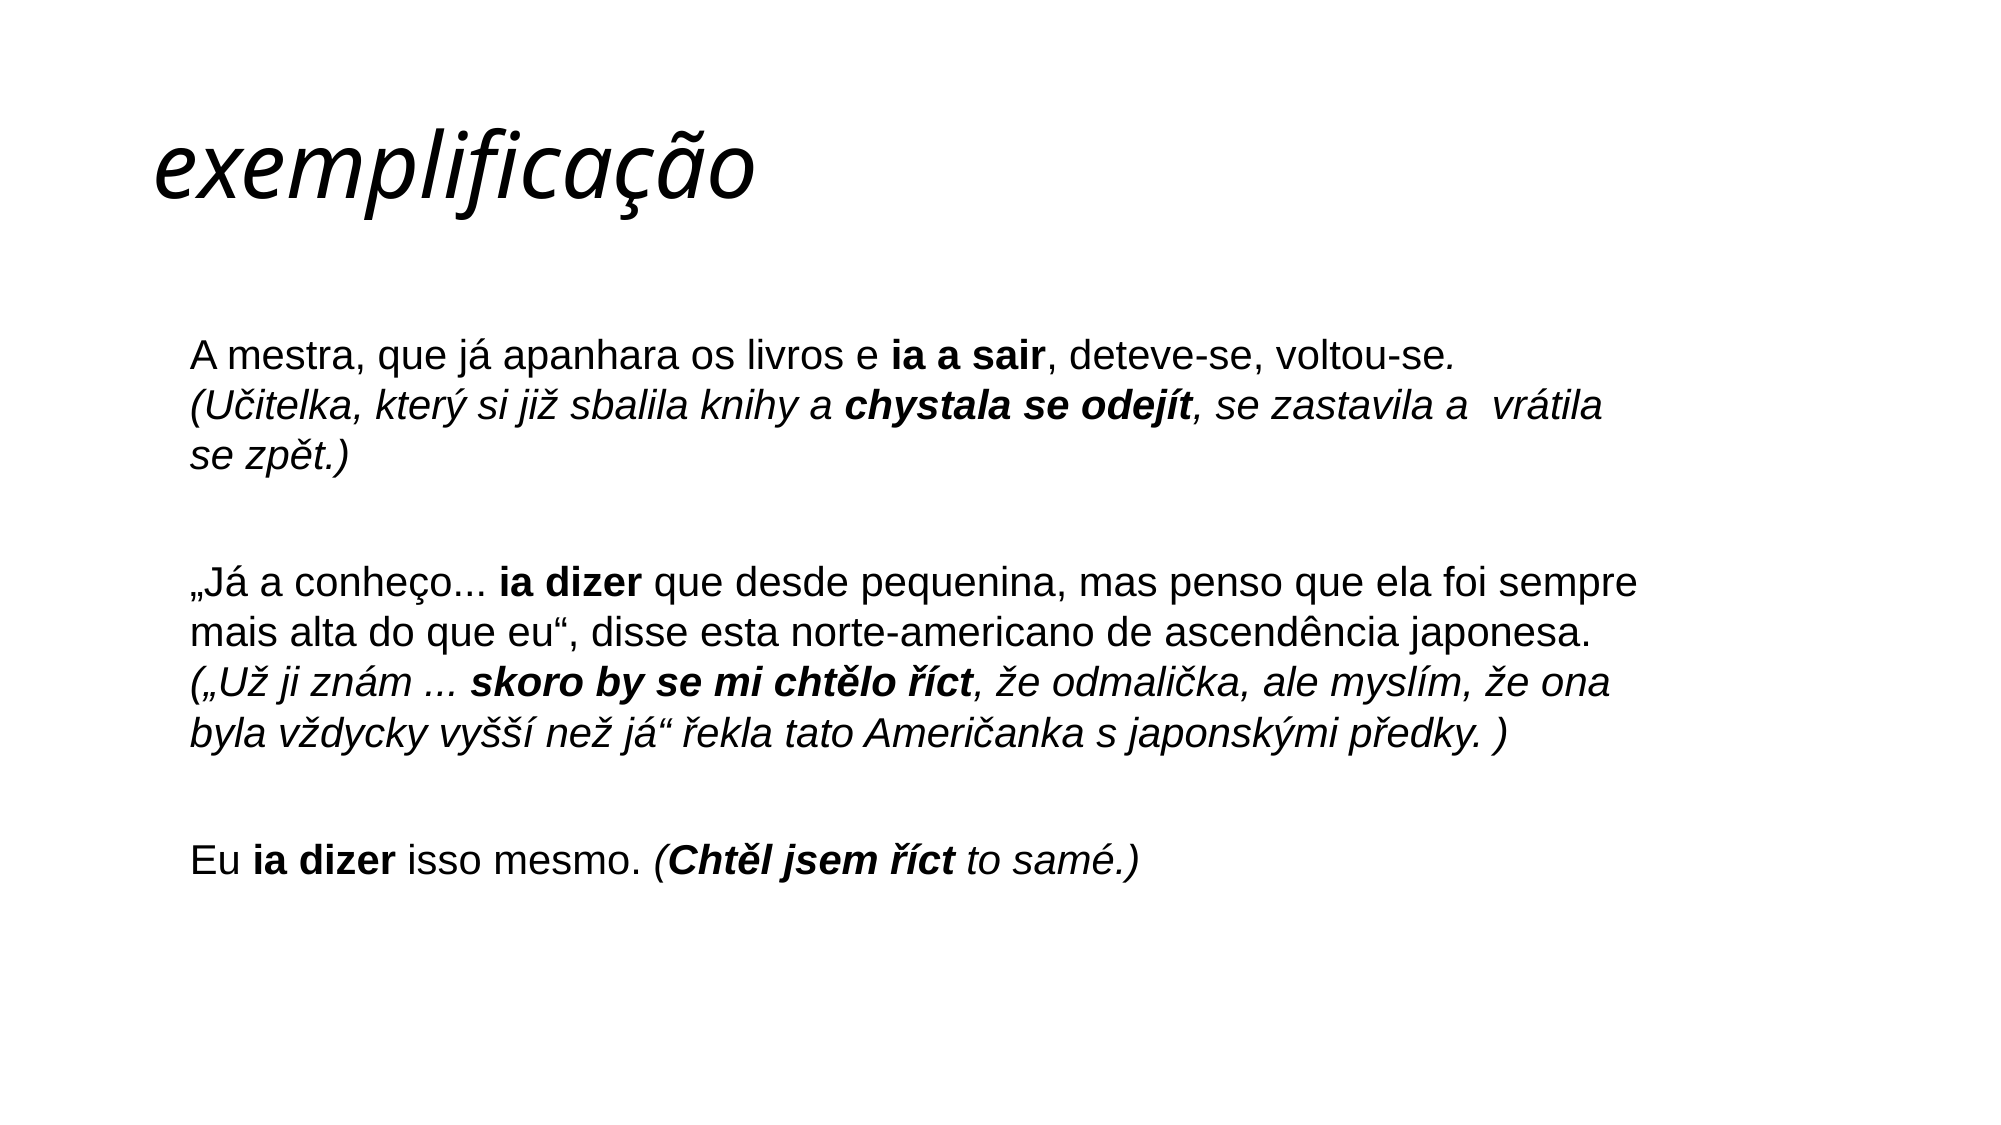

# exemplificação
A mestra, que já apanhara os livros e ia a sair, deteve-se, voltou-se.
(Učitelka, který si již sbalila knihy a chystala se odejít, se zastavila a vrátila se zpět.)
„Já a conheço... ia dizer que desde pequenina, mas penso que ela foi sempre mais alta do que eu“, disse esta norte-americano de ascendência japonesa.
(„Už ji znám ... skoro by se mi chtělo říct, že odmalička, ale myslím, že ona byla vždycky vyšší než já“ řekla tato Američanka s japonskými předky. )
Eu ia dizer isso mesmo. (Chtěl jsem říct to samé.)